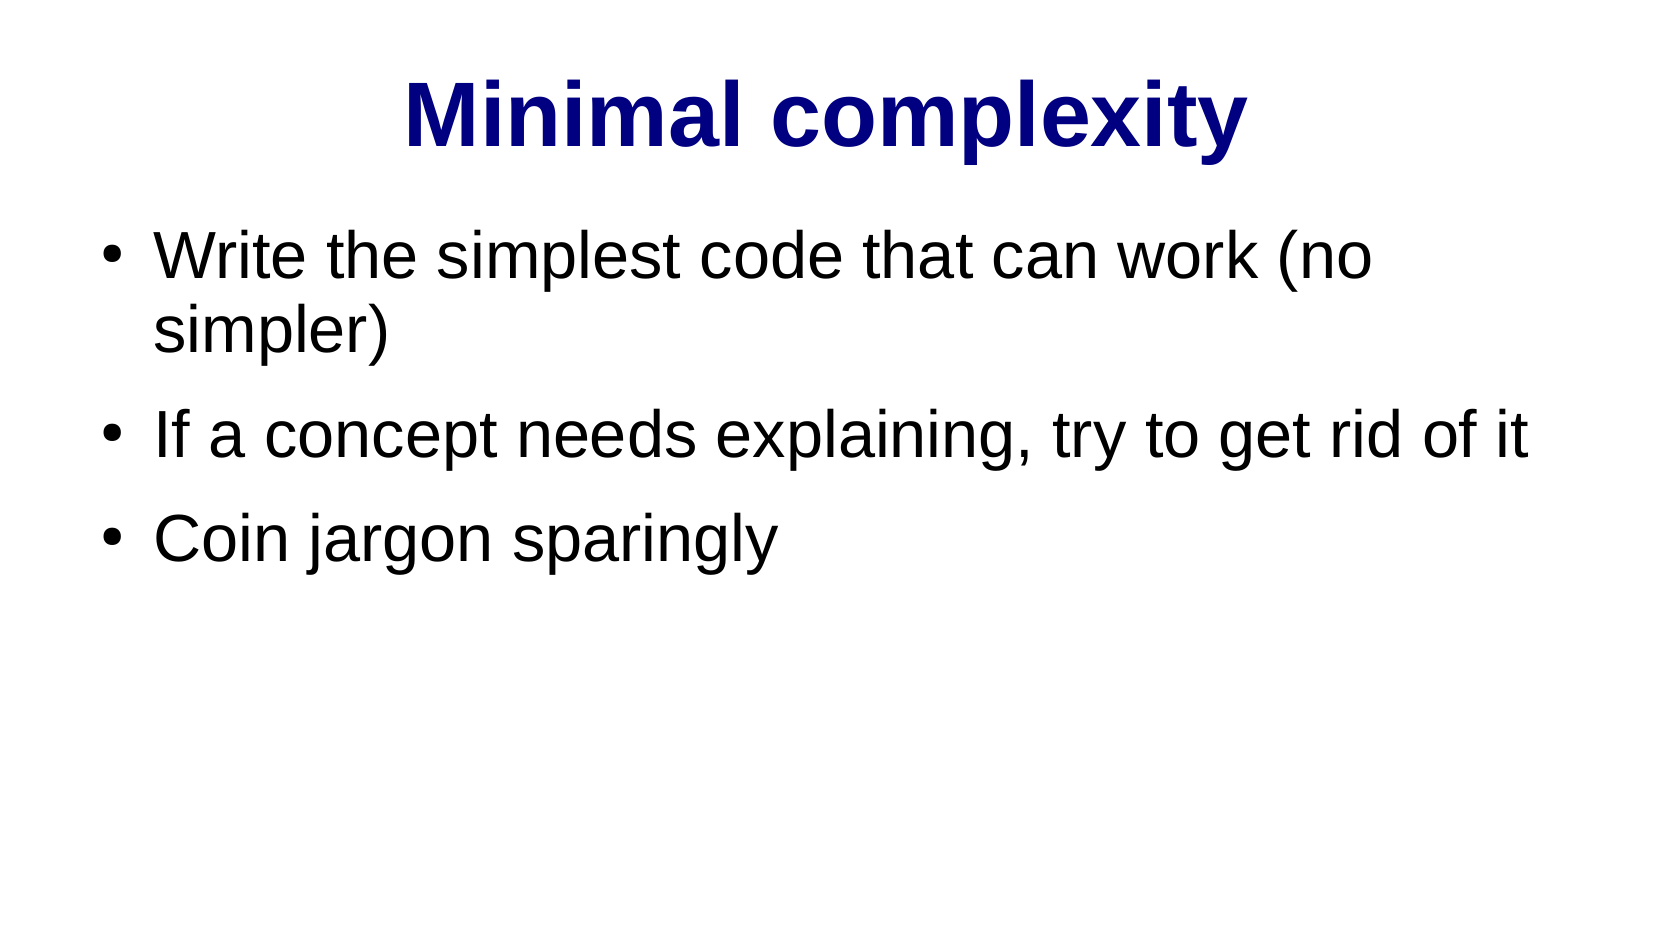

# Minimal complexity
Write the simplest code that can work (no simpler)
If a concept needs explaining, try to get rid of it
Coin jargon sparingly